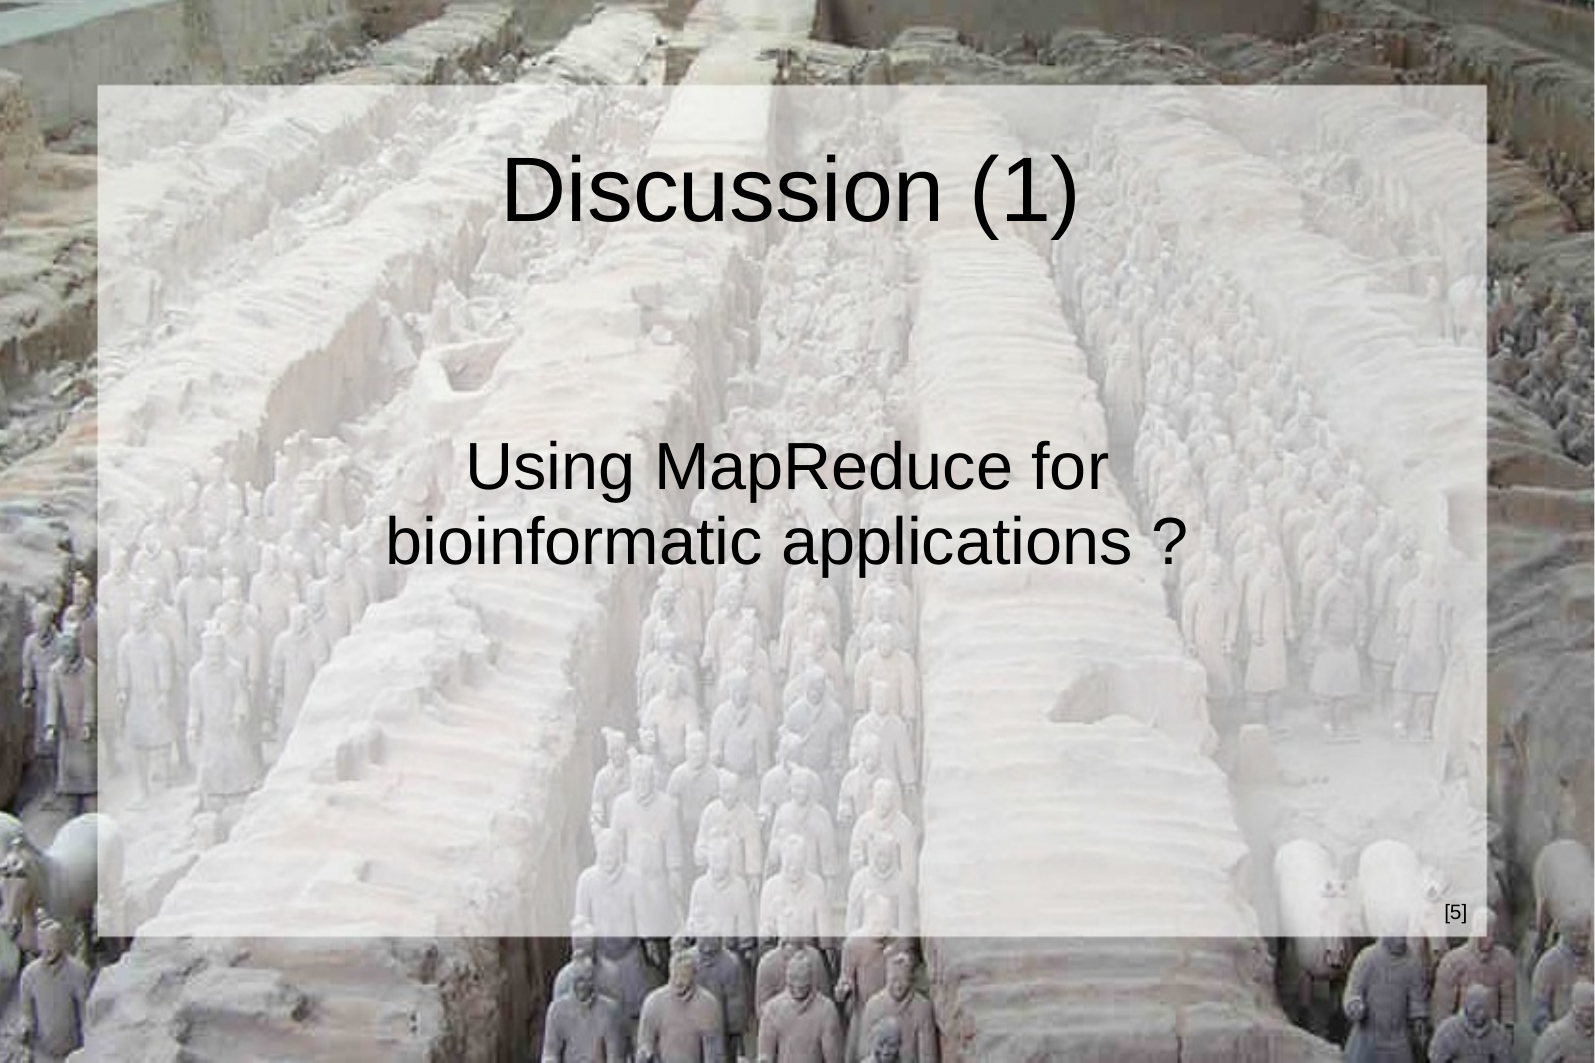

# Discussion (1)
Using MapReduce for bioinformatic applications ?
[5]